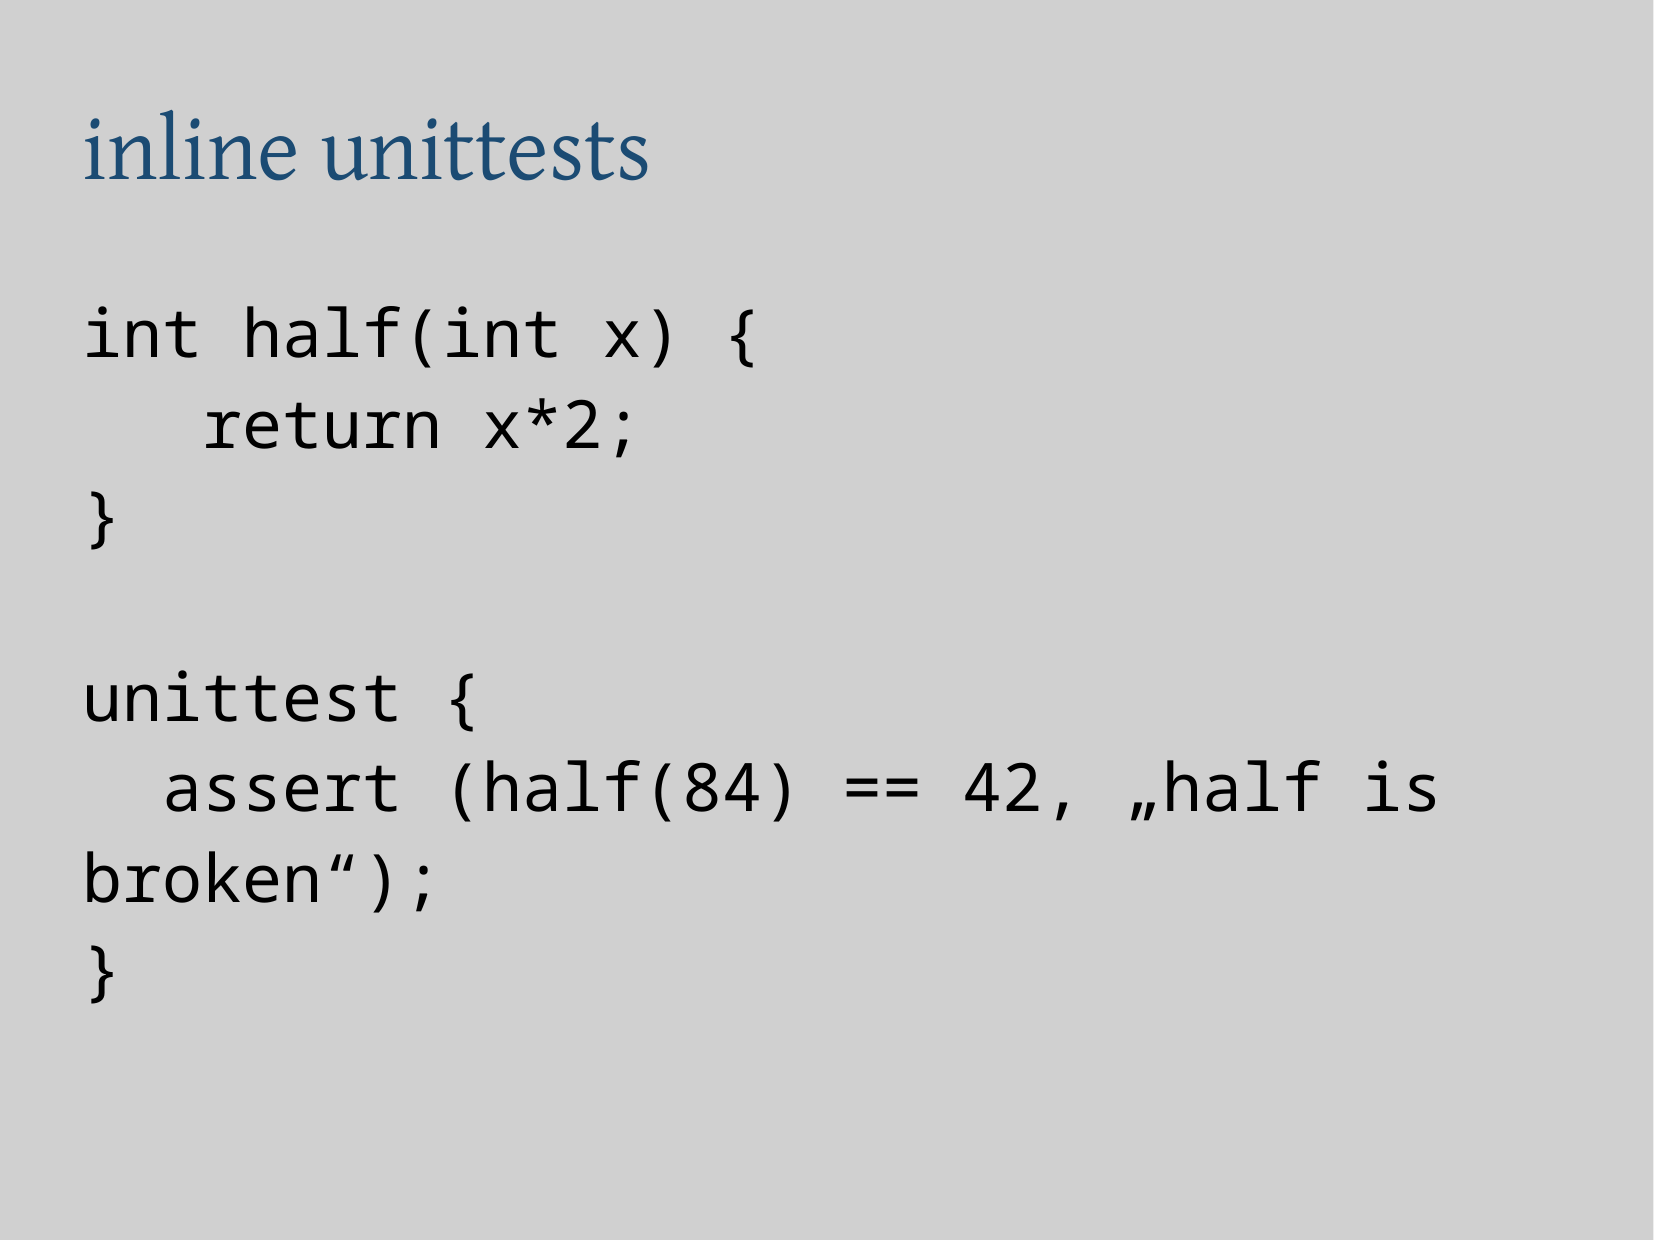

# inline unittests
int half(int x) {
 return x*2;
}
unittest {
 assert (half(84) == 42, „half is broken“);
}